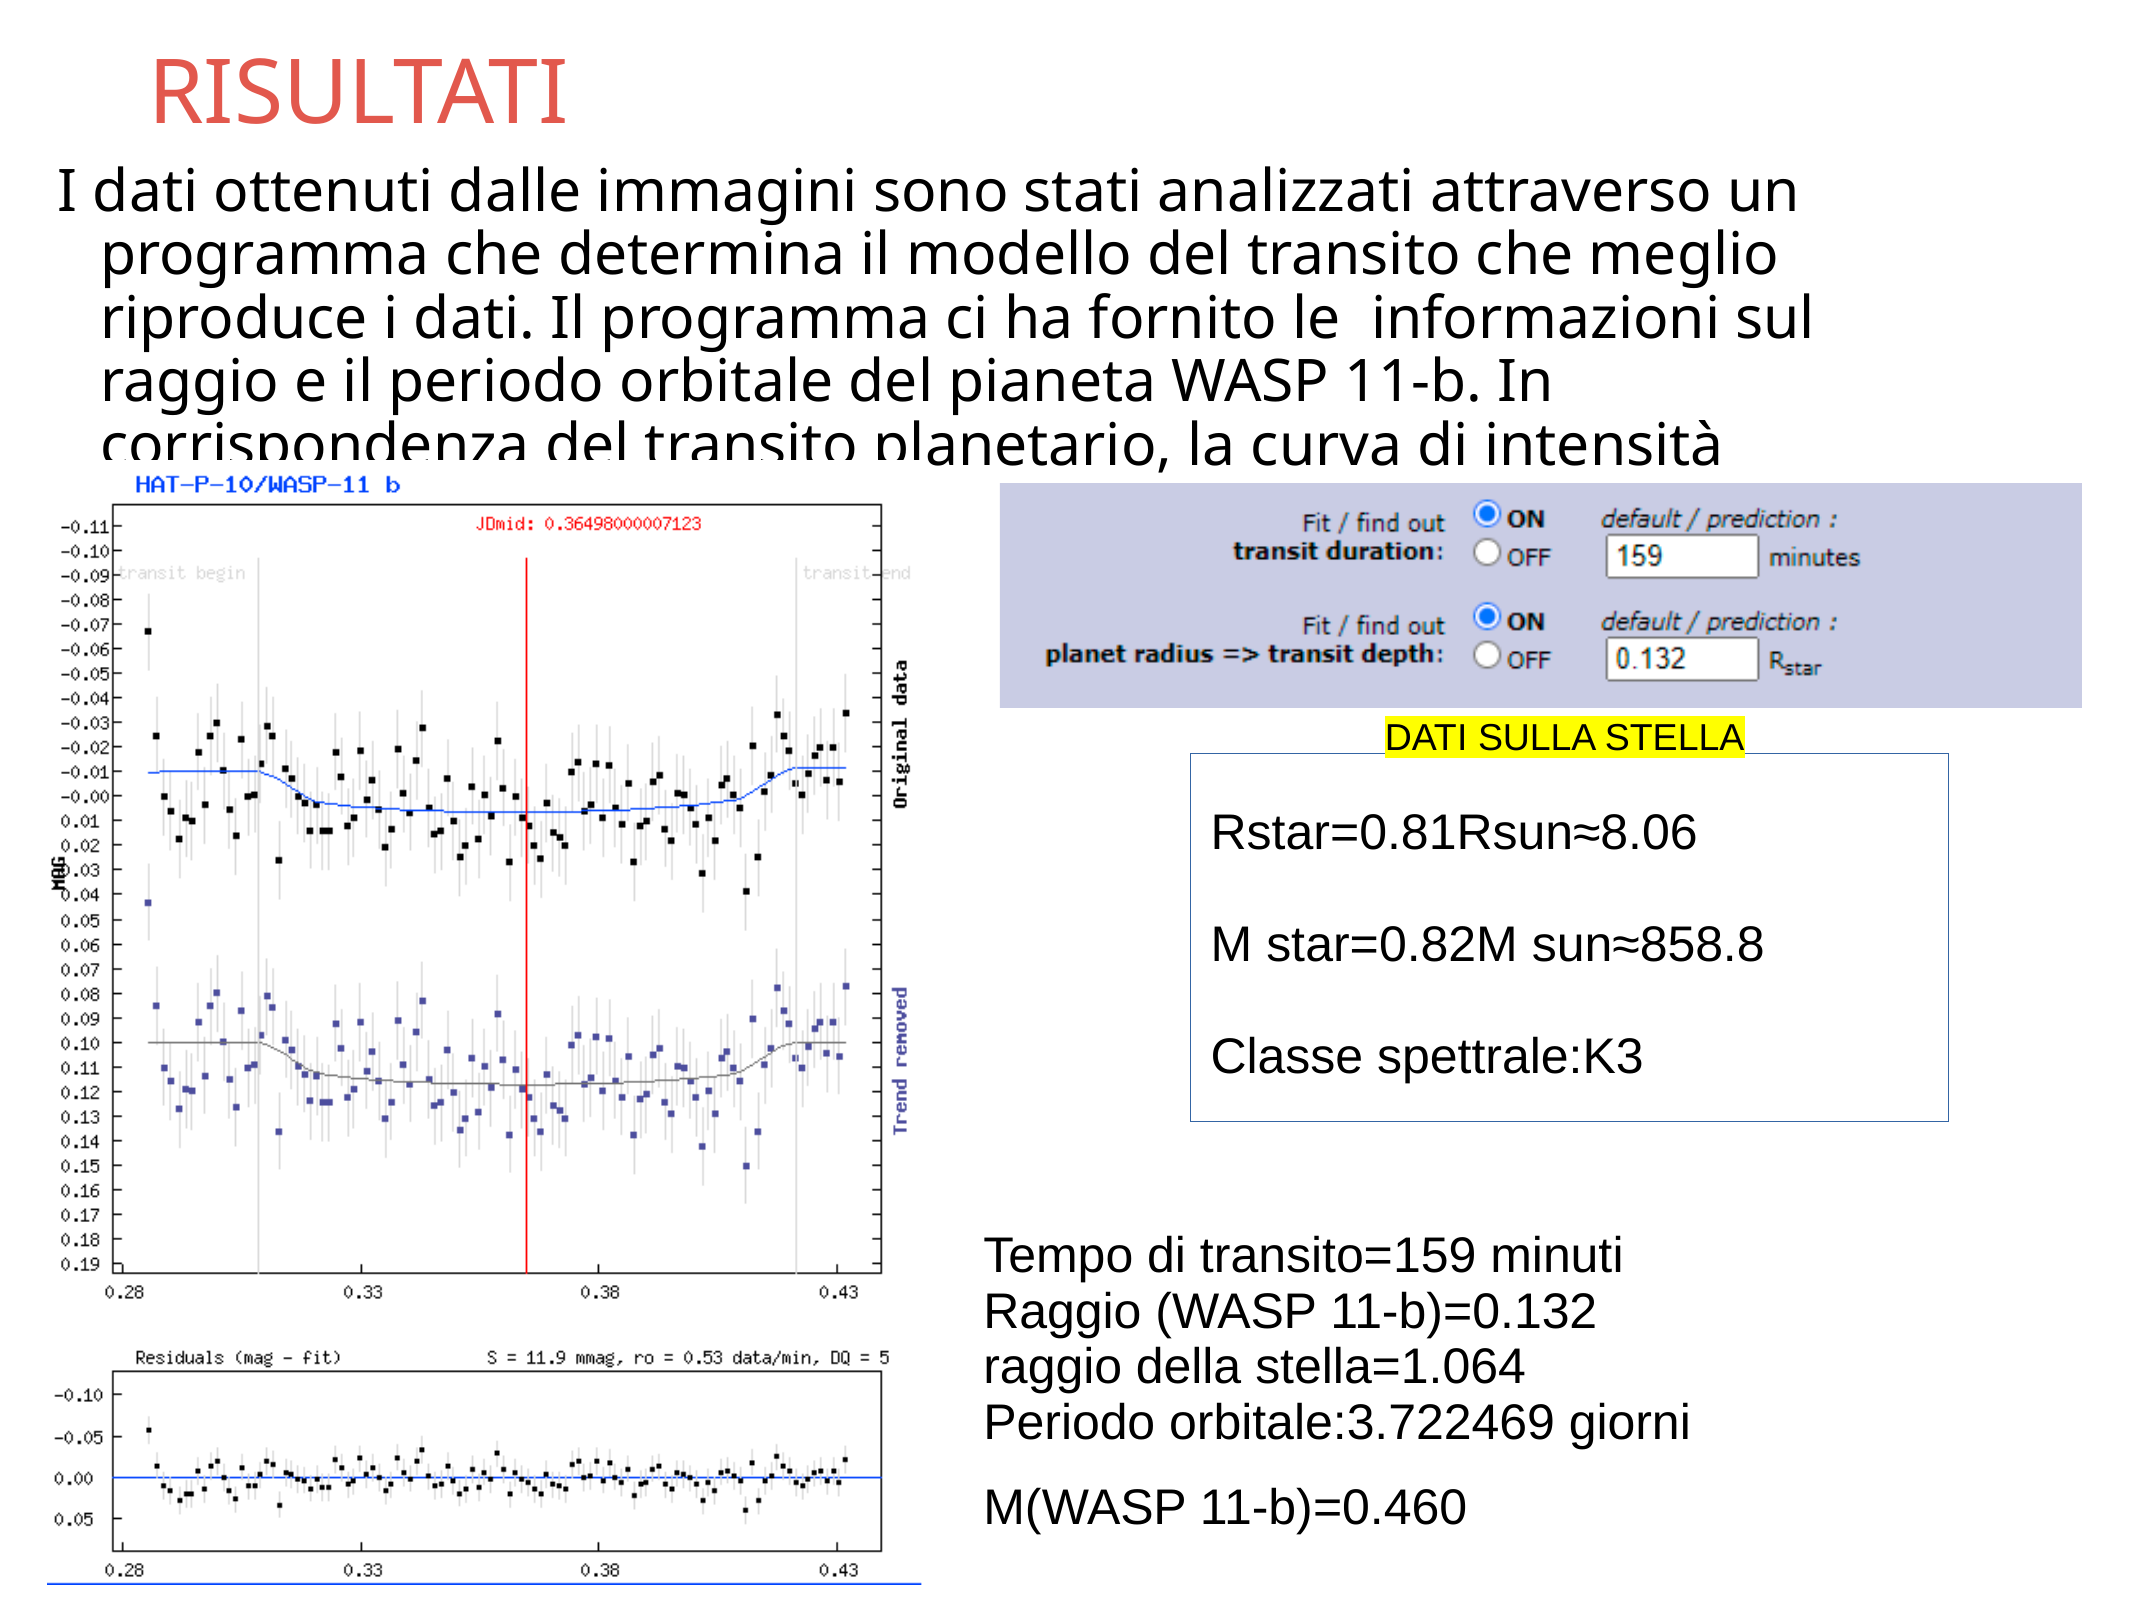

# risultati
I dati ottenuti dalle immagini sono stati analizzati attraverso un programma che determina il modello del transito che meglio riproduce i dati. Il programma ci ha fornito le informazioni sul raggio e il periodo orbitale del pianeta WASP 11-b. In corrispondenza del transito planetario, la curva di intensità luminosa scende.
DATI SULLA STELLA
Rstar=0.81Rsun≈8.06
M star=0.82M sun≈858.8
Classe spettrale:K3
Tempo di transito=159 minuti
Raggio (WASP 11-b)=0.132
raggio della stella=1.064
Periodo orbitale:3.722469 giorni
M(WASP 11-b)=0.460